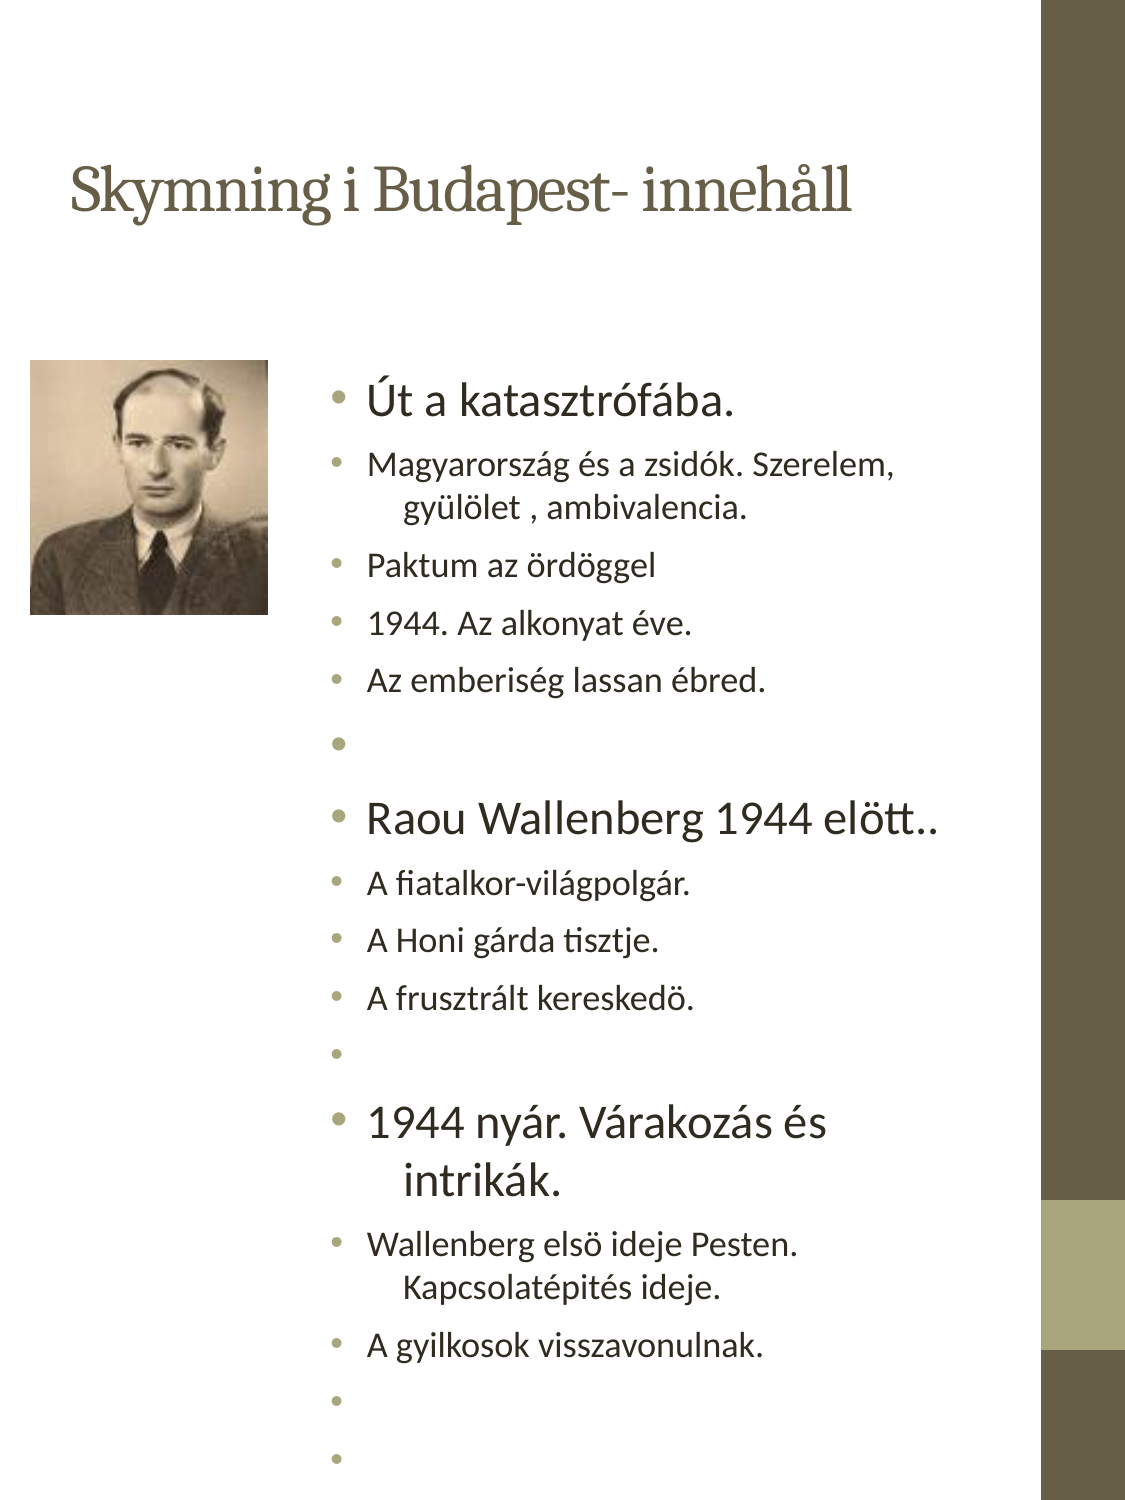

# Skymning i Budapest- innehåll
Út a katasztrófába.
Magyarország és a zsidók. Szerelem, gyülölet , ambivalencia.
Paktum az ördöggel
1944. Az alkonyat éve.
Az emberiség lassan ébred.
Raou Wallenberg 1944 elött..
A fiatalkor-világpolgár.
A Honi gárda tisztje.
A frusztrált kereskedö.
1944 nyár. Várakozás és intrikák.
Wallenberg elsö ideje Pesten. Kapcsolatépités ideje.
A gyilkosok visszavonulnak.